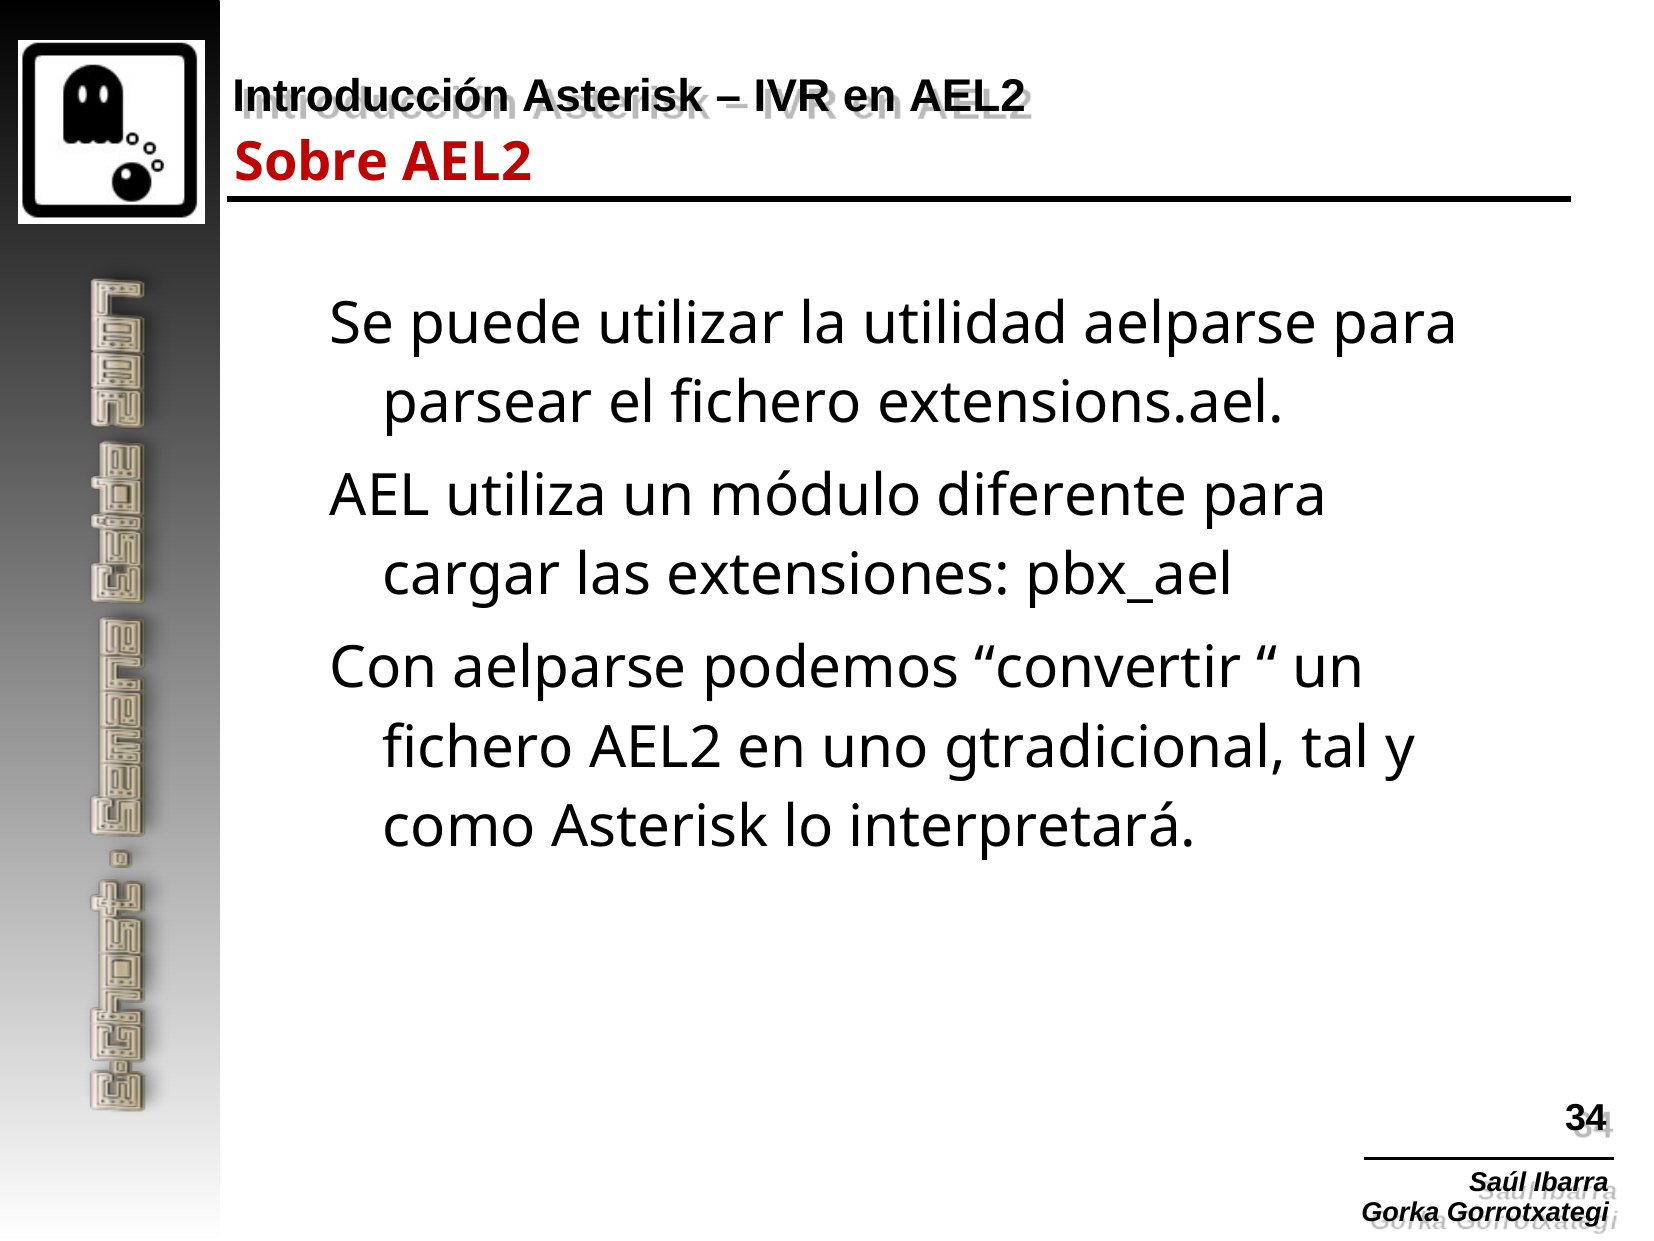

# Sobre AEL2
Se puede utilizar la utilidad aelparse para parsear el fichero extensions.ael.
AEL utiliza un módulo diferente para cargar las extensiones: pbx_ael
Con aelparse podemos “convertir “ un fichero AEL2 en uno gtradicional, tal y como Asterisk lo interpretará.